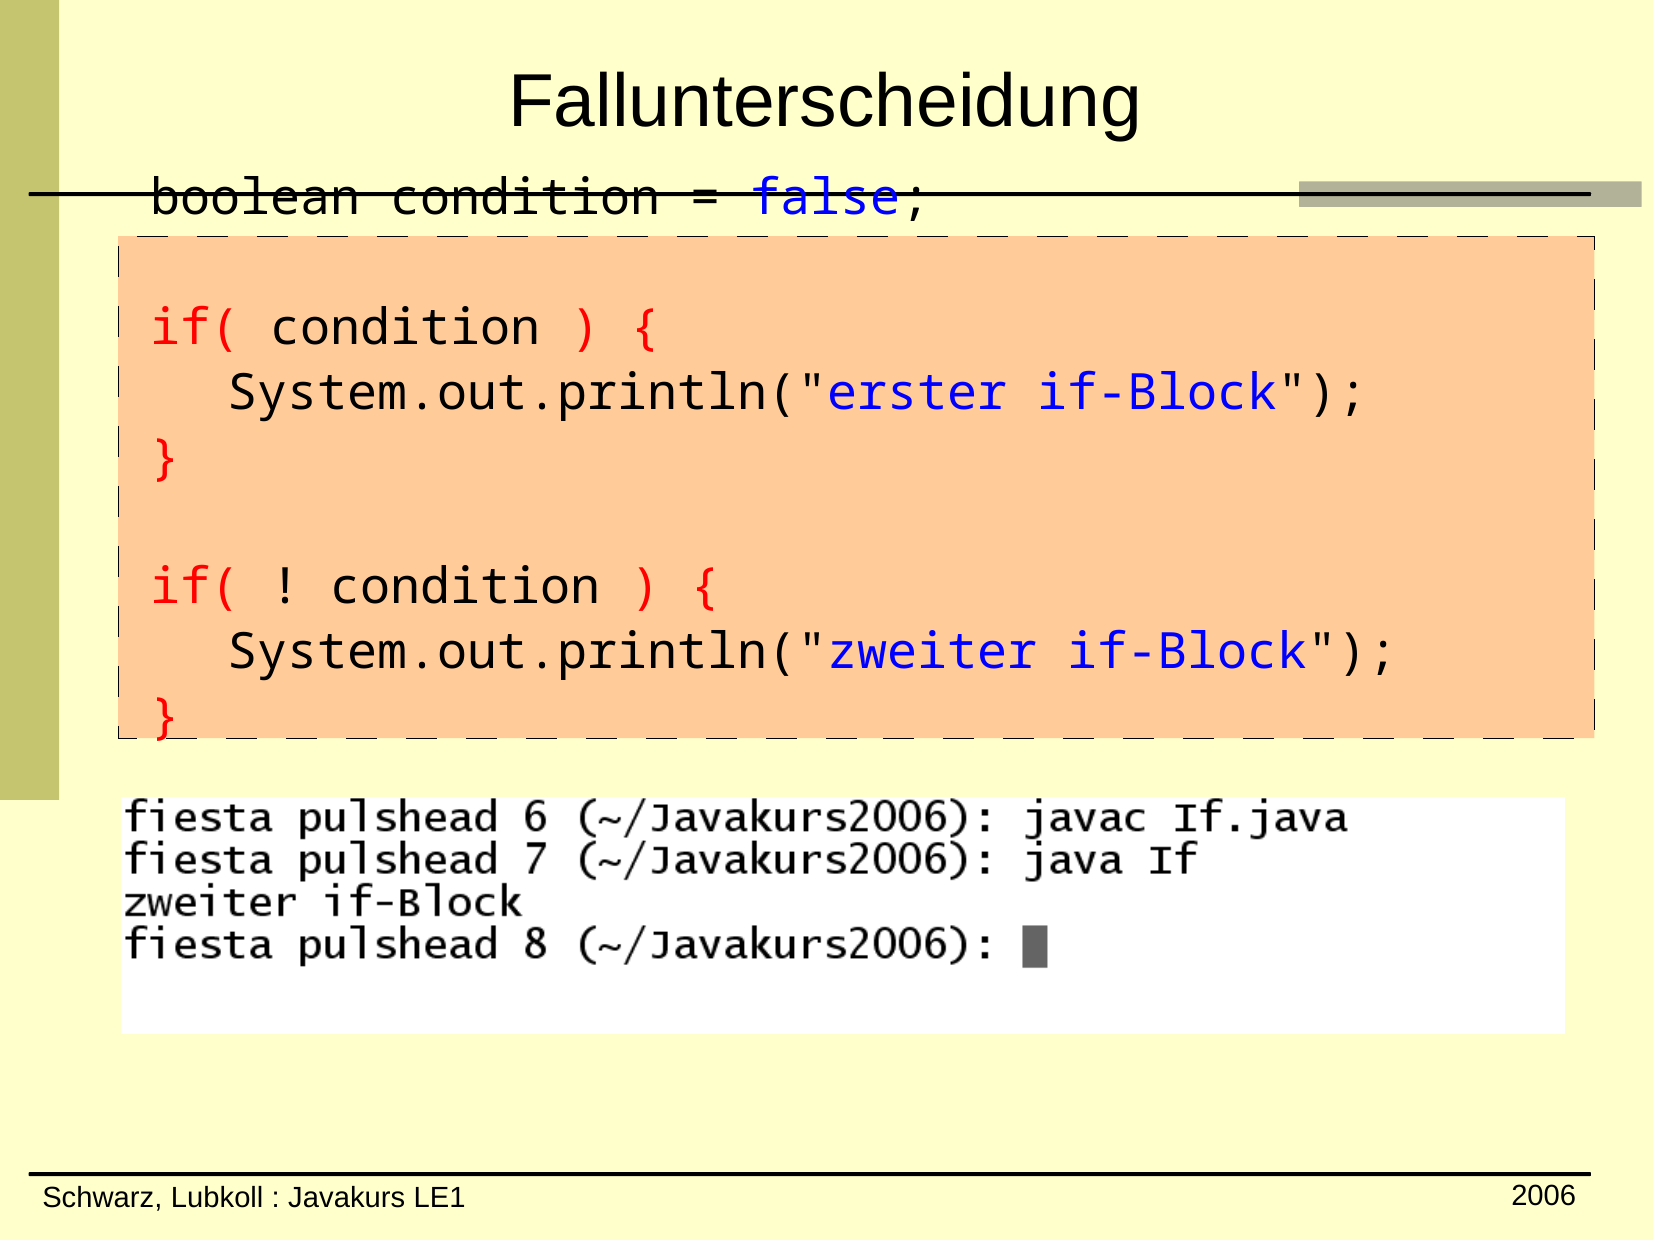

# Fallunterscheidung
boolean condition = false;
if( condition ) {
System.out.println("erster if-Block");
}
if( ! condition ) {
System.out.println("zweiter if-Block");
}